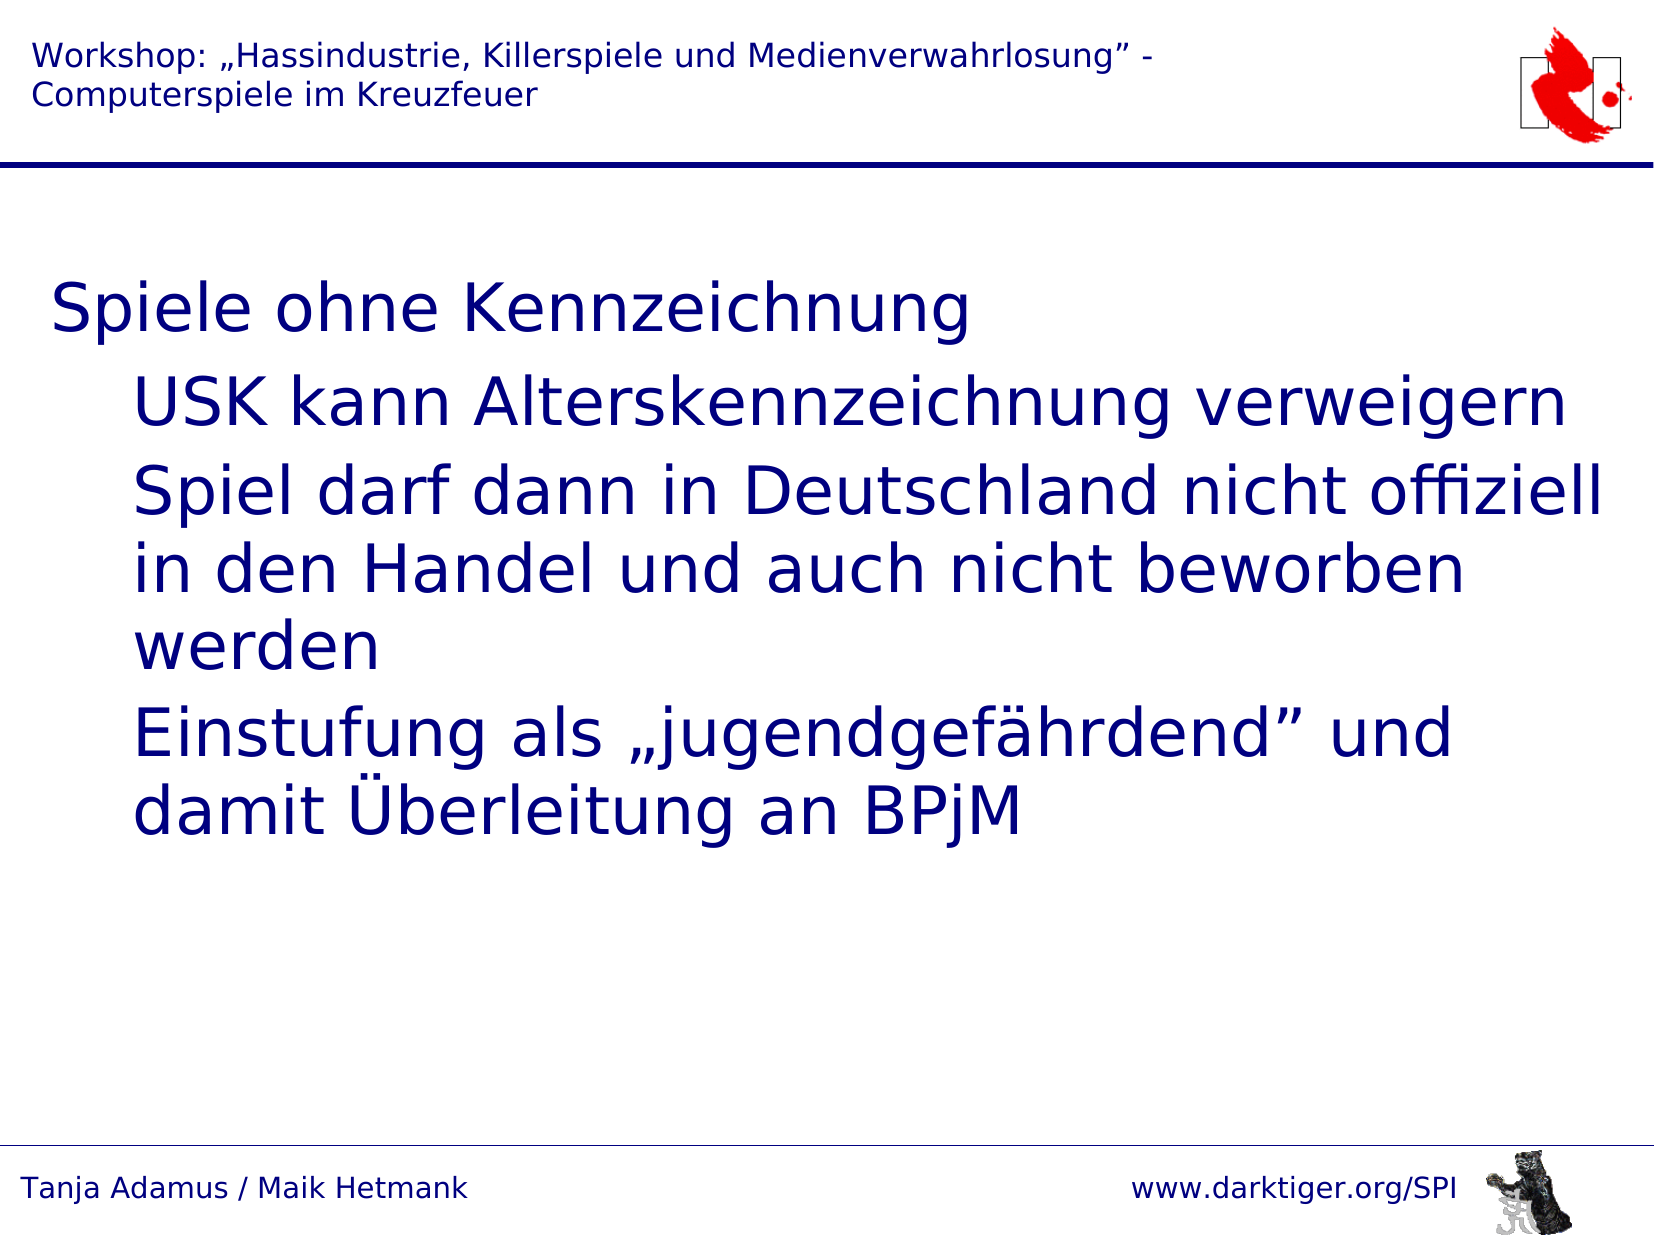

Workshop: „Hassindustrie, Killerspiele und Medienverwahrlosung” - Computerspiele im Kreuzfeuer
Spiele ohne Kennzeichnung
USK kann Alterskennzeichnung verweigern
Spiel darf dann in Deutschland nicht offiziell in den Handel und auch nicht beworben werden
Einstufung als „jugendgefährdend” und damit Überleitung an BPjM